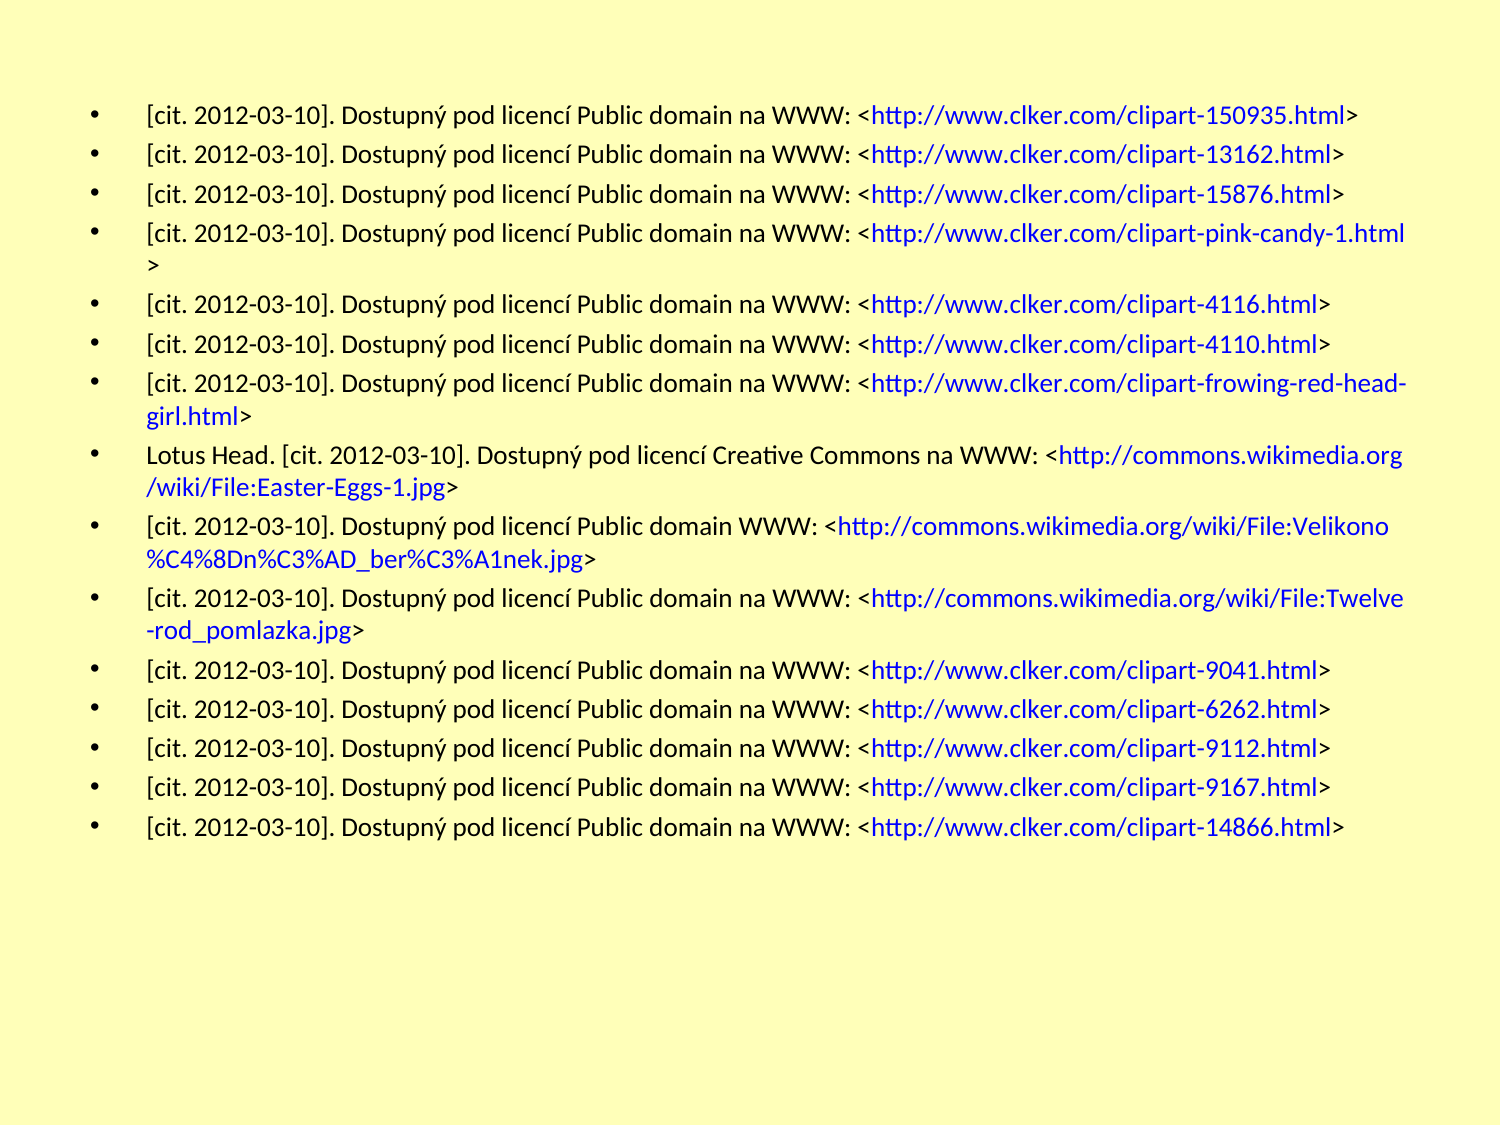

# [cit. 2012-03-10]. Dostupný pod licencí Public domain na WWW: <http://www.clker.com/clipart-150935.html>
[cit. 2012-03-10]. Dostupný pod licencí Public domain na WWW: <http://www.clker.com/clipart-13162.html>
[cit. 2012-03-10]. Dostupný pod licencí Public domain na WWW: <http://www.clker.com/clipart-15876.html>
[cit. 2012-03-10]. Dostupný pod licencí Public domain na WWW: <http://www.clker.com/clipart-pink-candy-1.html>
[cit. 2012-03-10]. Dostupný pod licencí Public domain na WWW: <http://www.clker.com/clipart-4116.html>
[cit. 2012-03-10]. Dostupný pod licencí Public domain na WWW: <http://www.clker.com/clipart-4110.html>
[cit. 2012-03-10]. Dostupný pod licencí Public domain na WWW: <http://www.clker.com/clipart-frowing-red-head-girl.html>
Lotus Head. [cit. 2012-03-10]. Dostupný pod licencí Creative Commons na WWW: <http://commons.wikimedia.org/wiki/File:Easter-Eggs-1.jpg>
[cit. 2012-03-10]. Dostupný pod licencí Public domain WWW: <http://commons.wikimedia.org/wiki/File:Velikono%C4%8Dn%C3%AD_ber%C3%A1nek.jpg>
[cit. 2012-03-10]. Dostupný pod licencí Public domain na WWW: <http://commons.wikimedia.org/wiki/File:Twelve-rod_pomlazka.jpg>
[cit. 2012-03-10]. Dostupný pod licencí Public domain na WWW: <http://www.clker.com/clipart-9041.html>
[cit. 2012-03-10]. Dostupný pod licencí Public domain na WWW: <http://www.clker.com/clipart-6262.html>
[cit. 2012-03-10]. Dostupný pod licencí Public domain na WWW: <http://www.clker.com/clipart-9112.html>
[cit. 2012-03-10]. Dostupný pod licencí Public domain na WWW: <http://www.clker.com/clipart-9167.html>
[cit. 2012-03-10]. Dostupný pod licencí Public domain na WWW: <http://www.clker.com/clipart-14866.html>